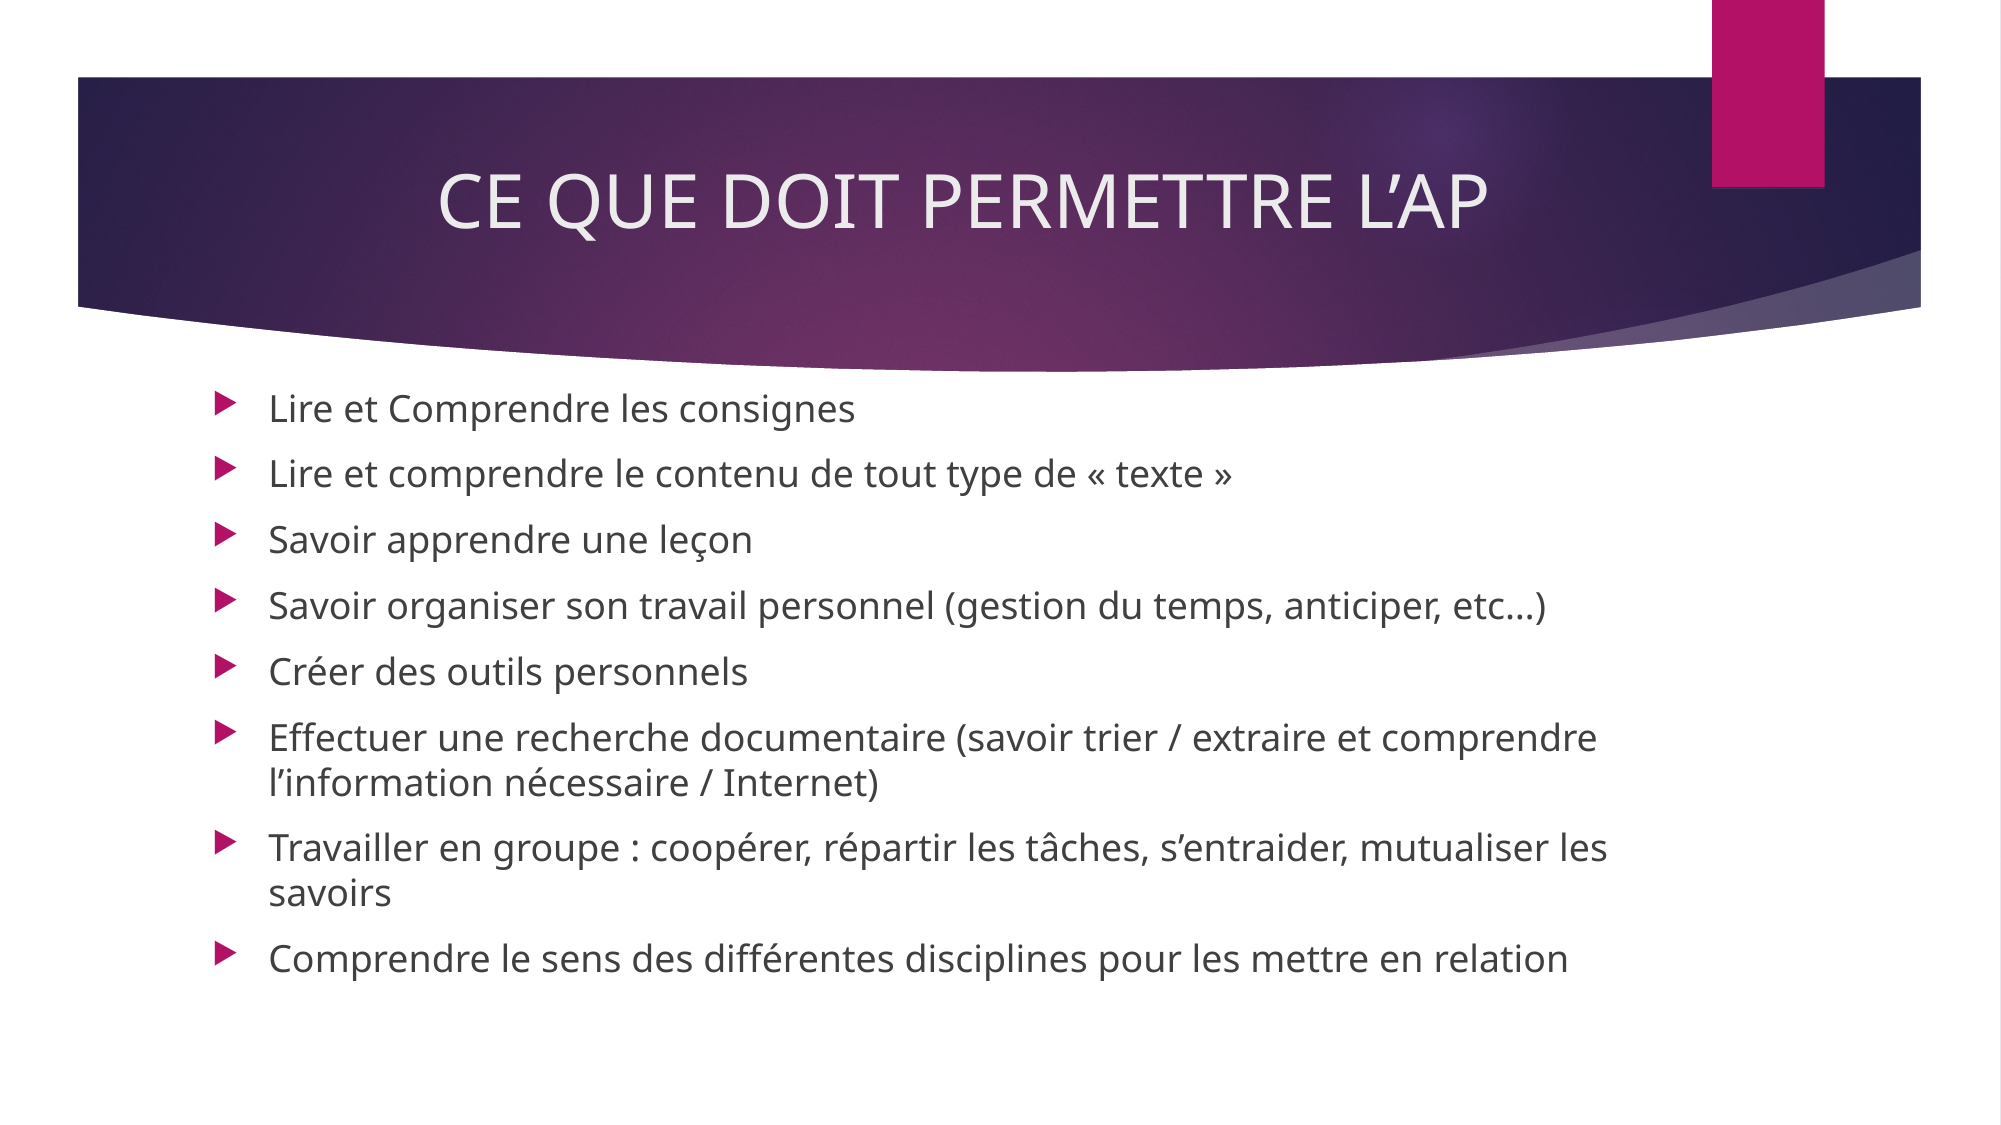

# CE QUE DOIT PERMETTRE L’AP
Lire et Comprendre les consignes
Lire et comprendre le contenu de tout type de « texte »
Savoir apprendre une leçon
Savoir organiser son travail personnel (gestion du temps, anticiper, etc…)
Créer des outils personnels
Effectuer une recherche documentaire (savoir trier / extraire et comprendre l’information nécessaire / Internet)
Travailler en groupe : coopérer, répartir les tâches, s’entraider, mutualiser les savoirs
Comprendre le sens des différentes disciplines pour les mettre en relation